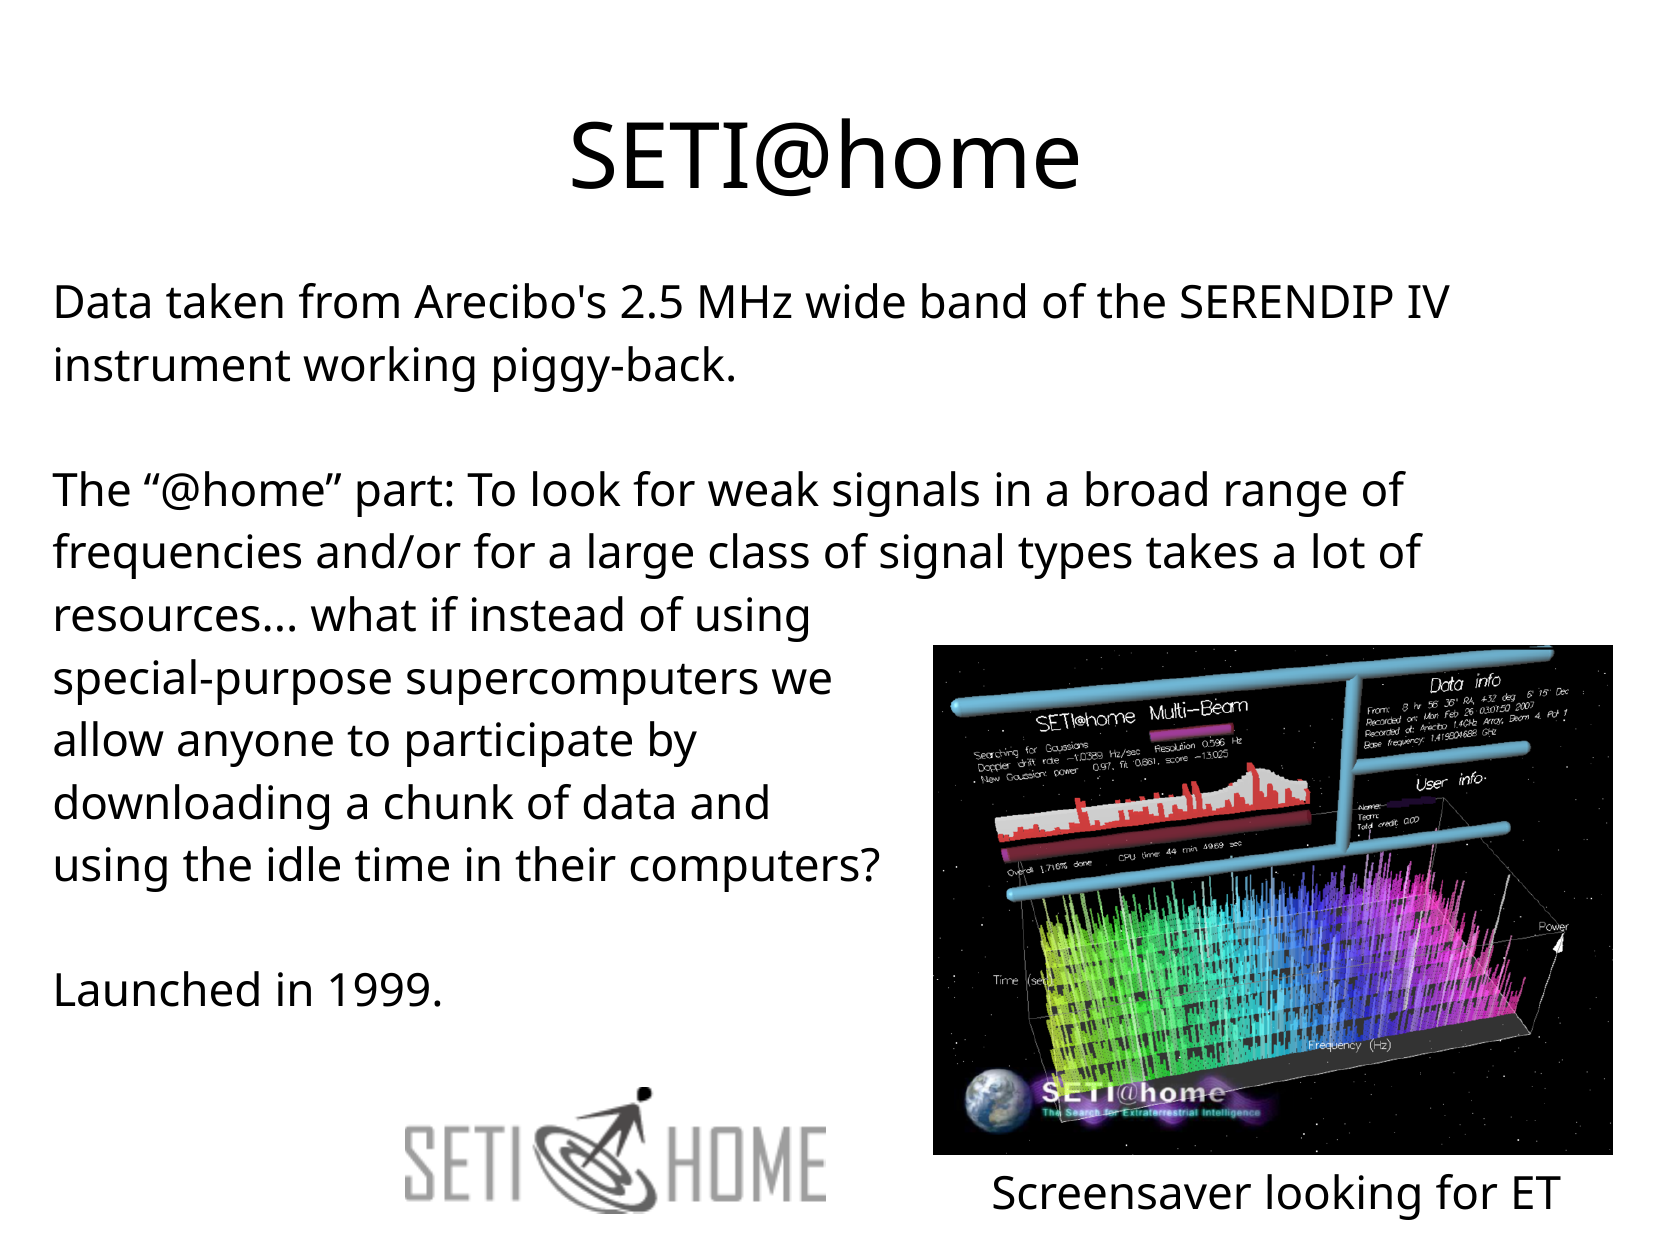

# SETI@home
Data taken from Arecibo's 2.5 MHz wide band of the SERENDIP IV instrument working piggy-back.
The “@home” part: To look for weak signals in a broad range of frequencies and/or for a large class of signal types takes a lot of resources... what if instead of using
special-purpose supercomputers we
allow anyone to participate by
downloading a chunk of data and
using the idle time in their computers?
Launched in 1999.
Screensaver looking for ET